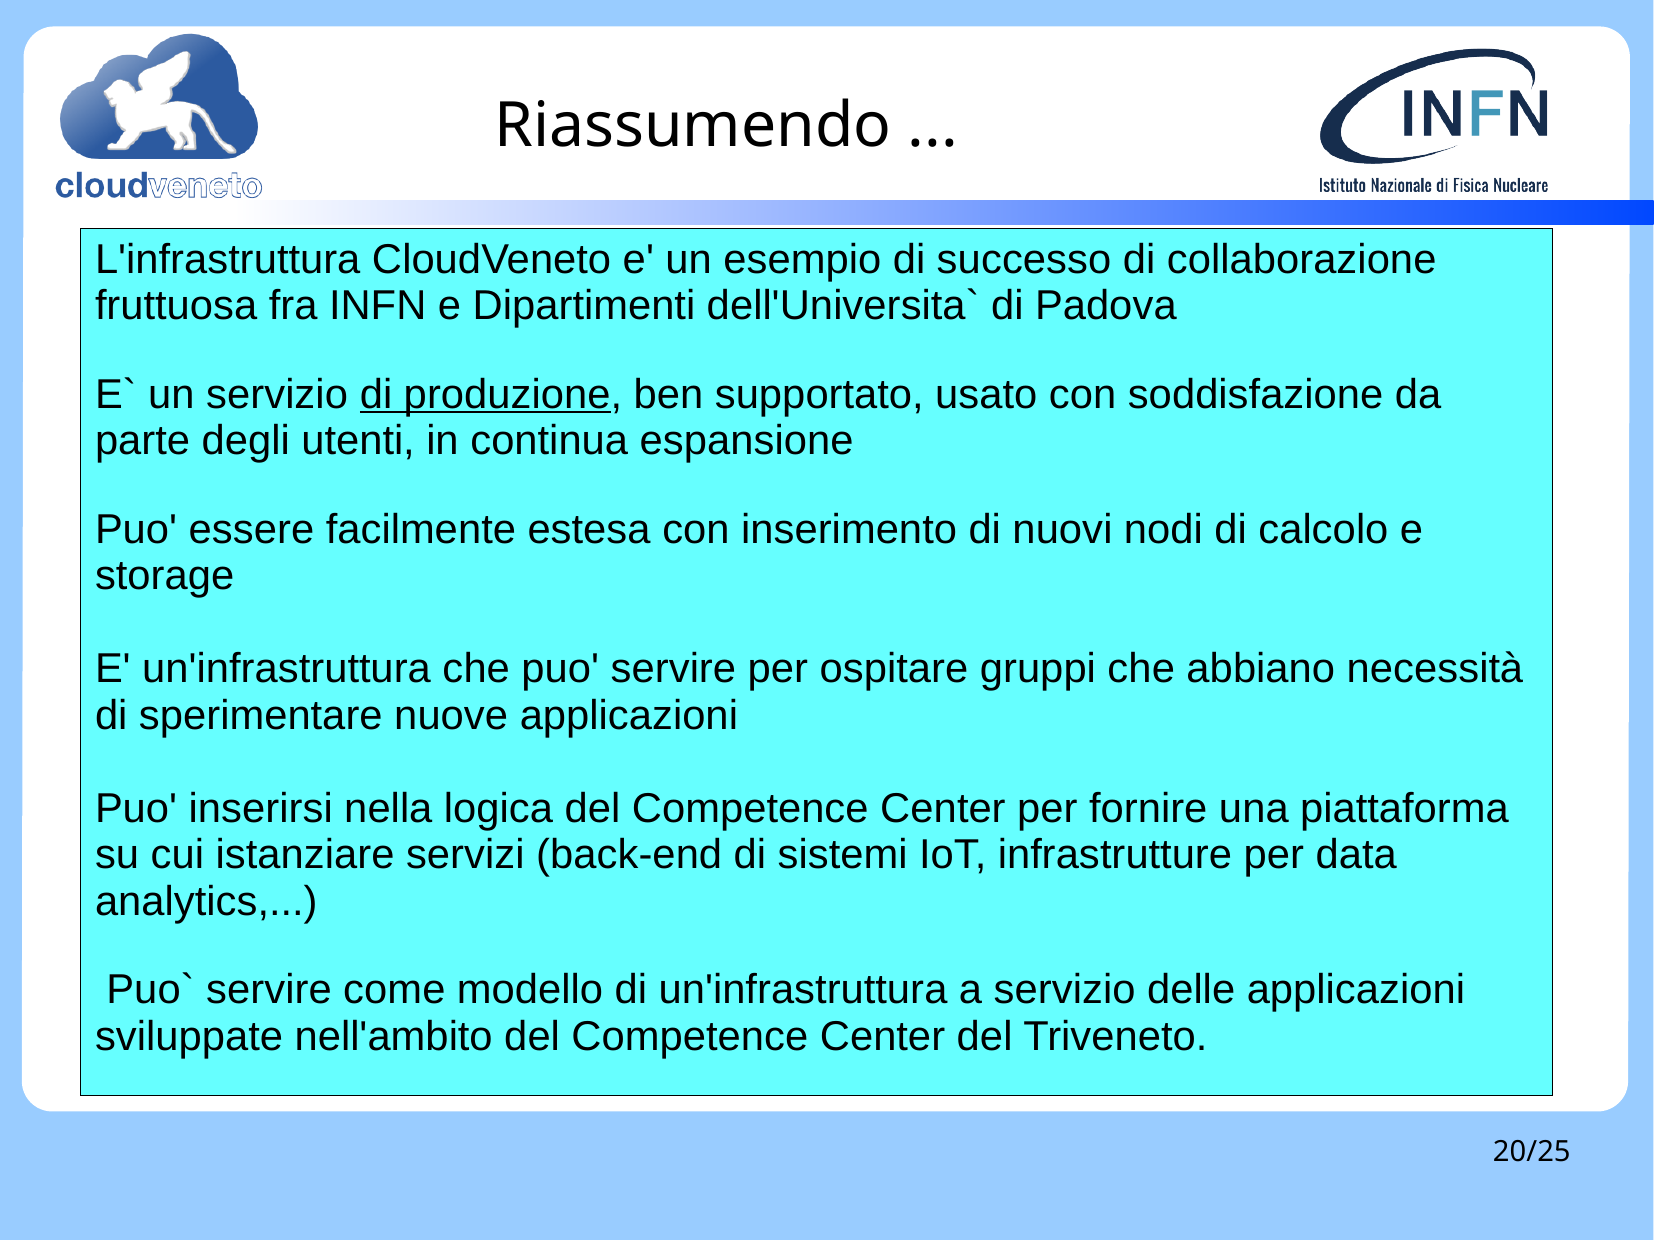

# Riassumendo ...
L'infrastruttura CloudVeneto e' un esempio di successo di collaborazione fruttuosa fra INFN e Dipartimenti dell'Universita` di Padova
E` un servizio di produzione, ben supportato, usato con soddisfazione da parte degli utenti, in continua espansione
Puo' essere facilmente estesa con inserimento di nuovi nodi di calcolo e storage
E' un'infrastruttura che puo' servire per ospitare gruppi che abbiano necessità di sperimentare nuove applicazioni
Puo' inserirsi nella logica del Competence Center per fornire una piattaforma su cui istanziare servizi (back-end di sistemi IoT, infrastrutture per data analytics,...)
 Puo` servire come modello di un'infrastruttura a servizio delle applicazioni sviluppate nell'ambito del Competence Center del Triveneto.
20